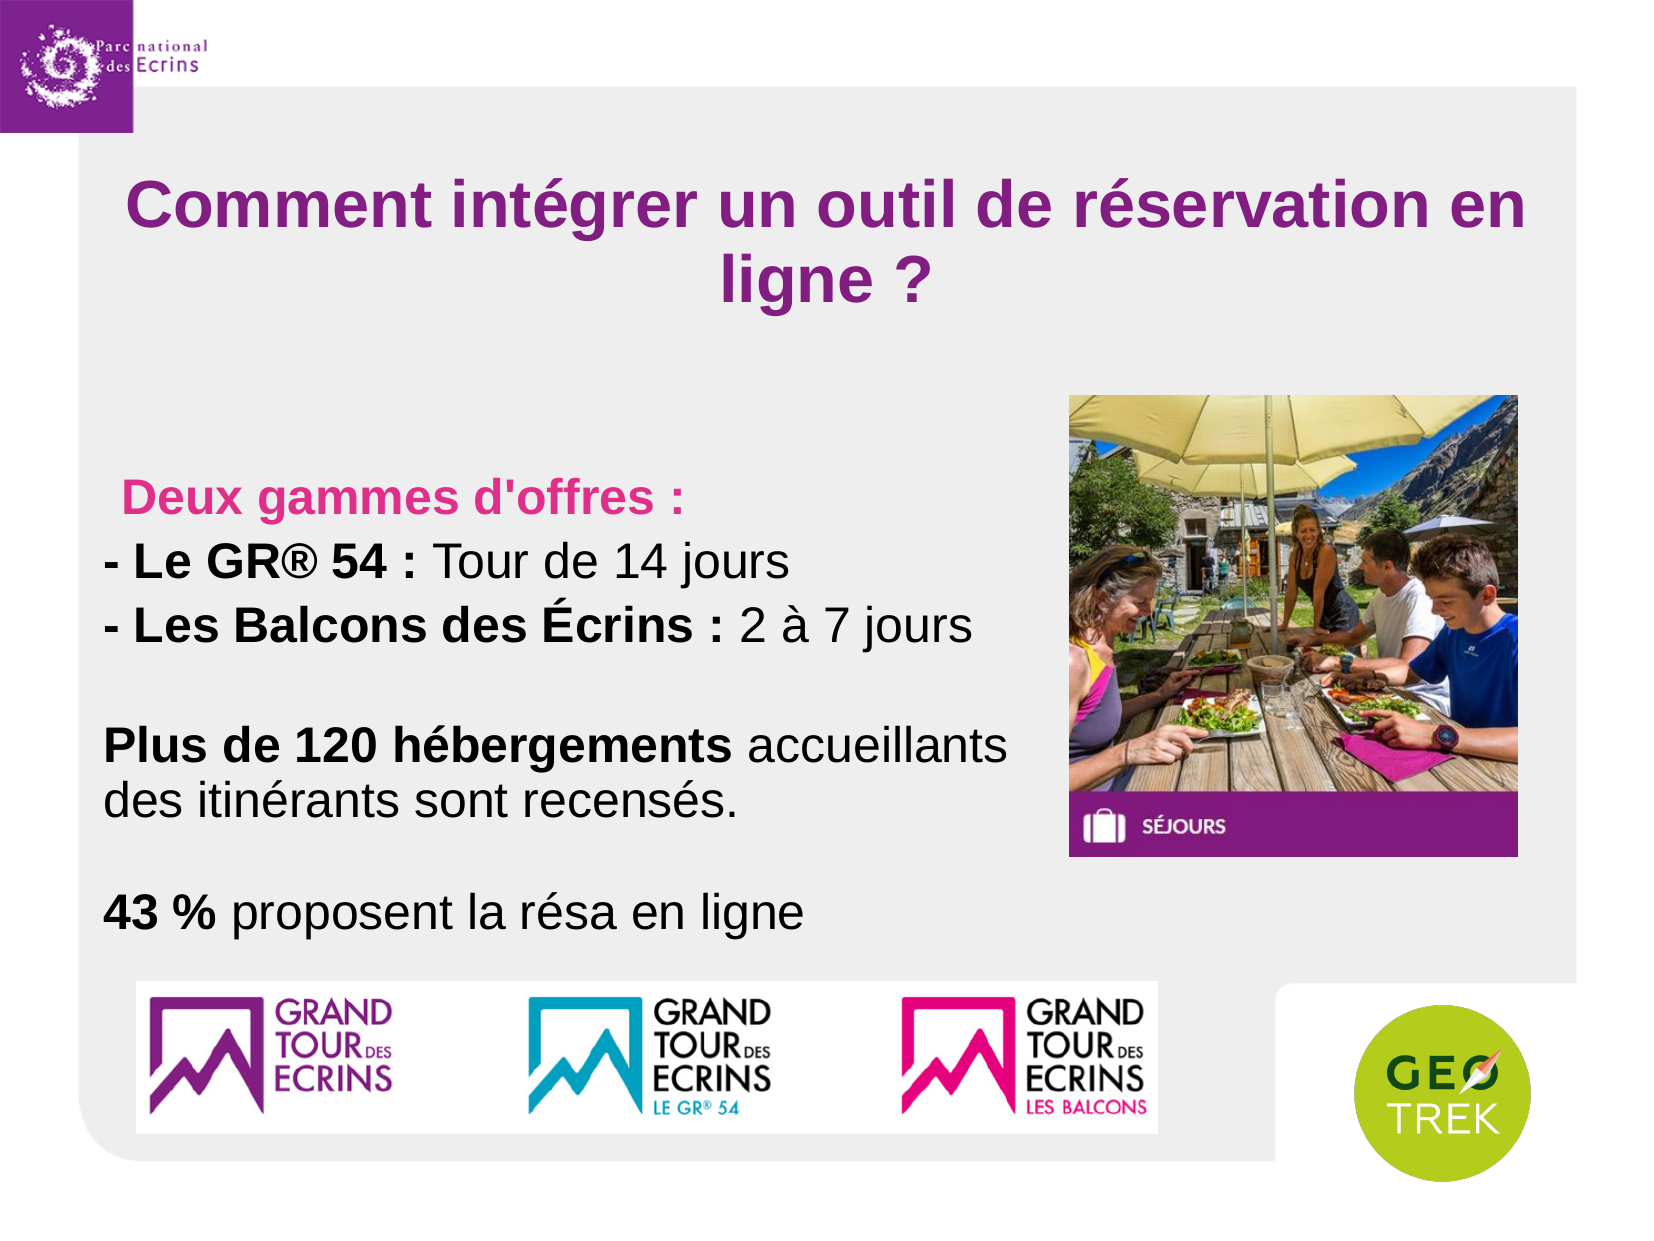

# Comment intégrer un outil de réservation en ligne ?
Deux gammes d'offres :
- Le GR® 54 : Tour de 14 jours
- Les Balcons des Écrins : 2 à 7 jours
Plus de 120 hébergements accueillants des itinérants sont recensés.
43 % proposent la résa en ligne